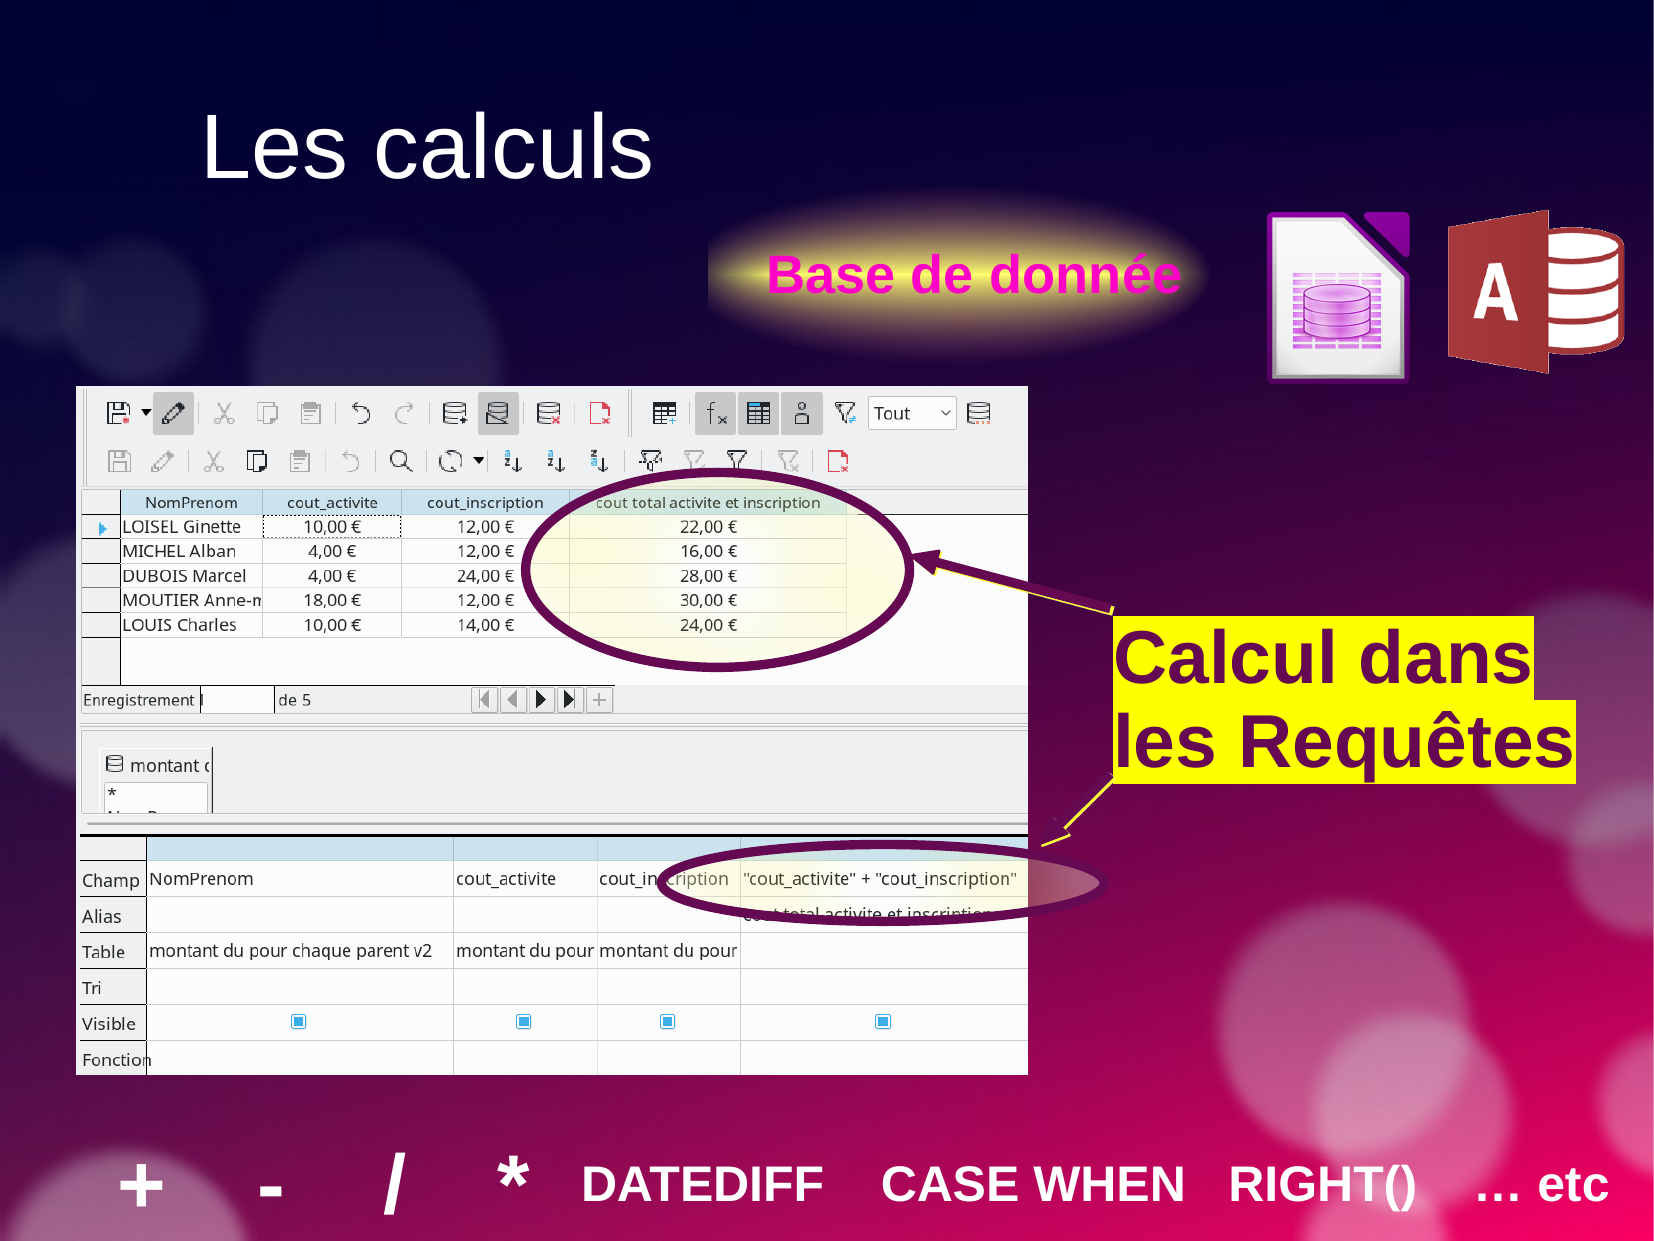

# Les calculs
Base de donnée
Calcul dans les Requêtes
+
-
/
*
DATEDIFF
CASE WHEN
RIGHT()
… etc